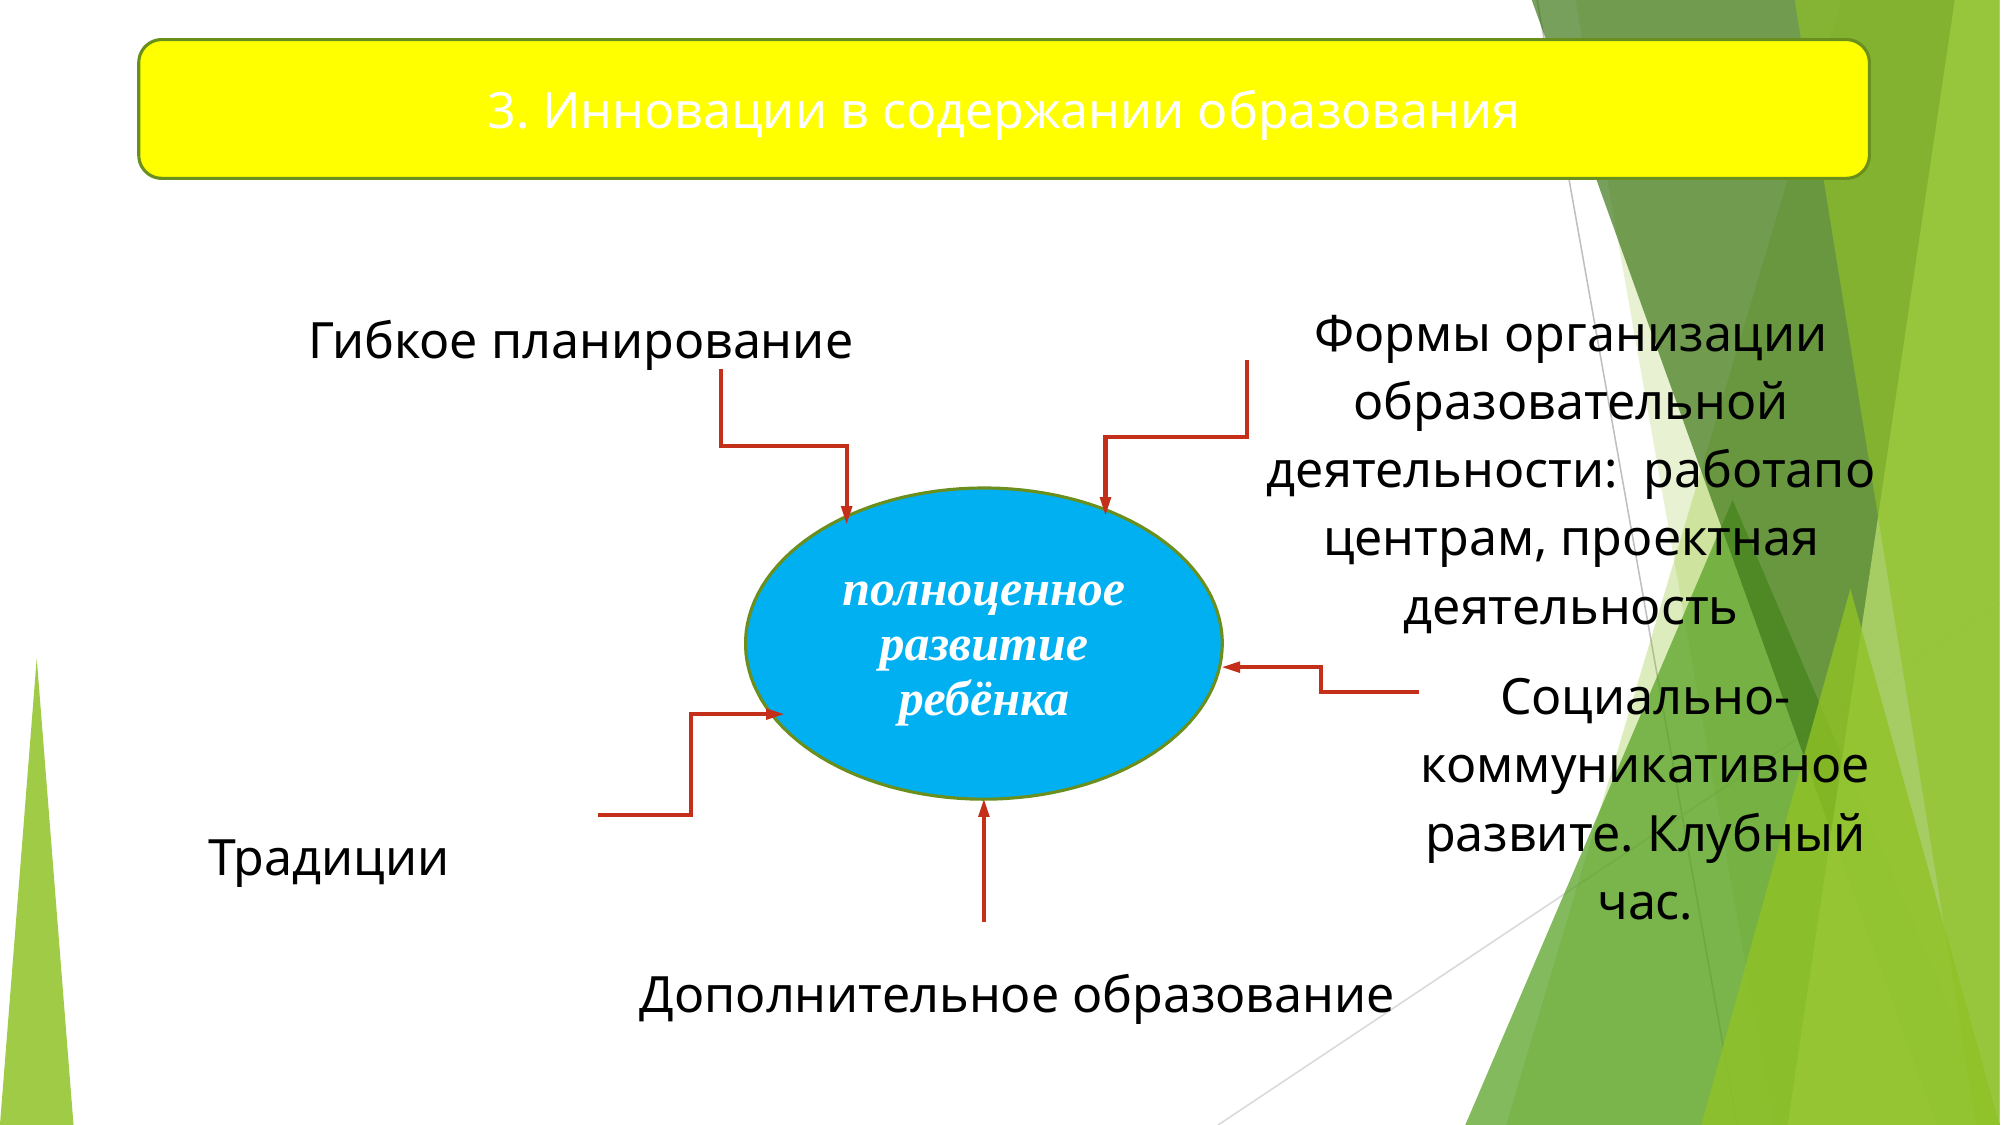

3. Инновации в содержании образования
Формы организации образовательной деятельности: работапо центрам, проектная деятельность
Гибкое планирование
полноценное развитие
ребёнка
Социально-коммуникативное развите. Клубный час.
Традиции
Дополнительное образование